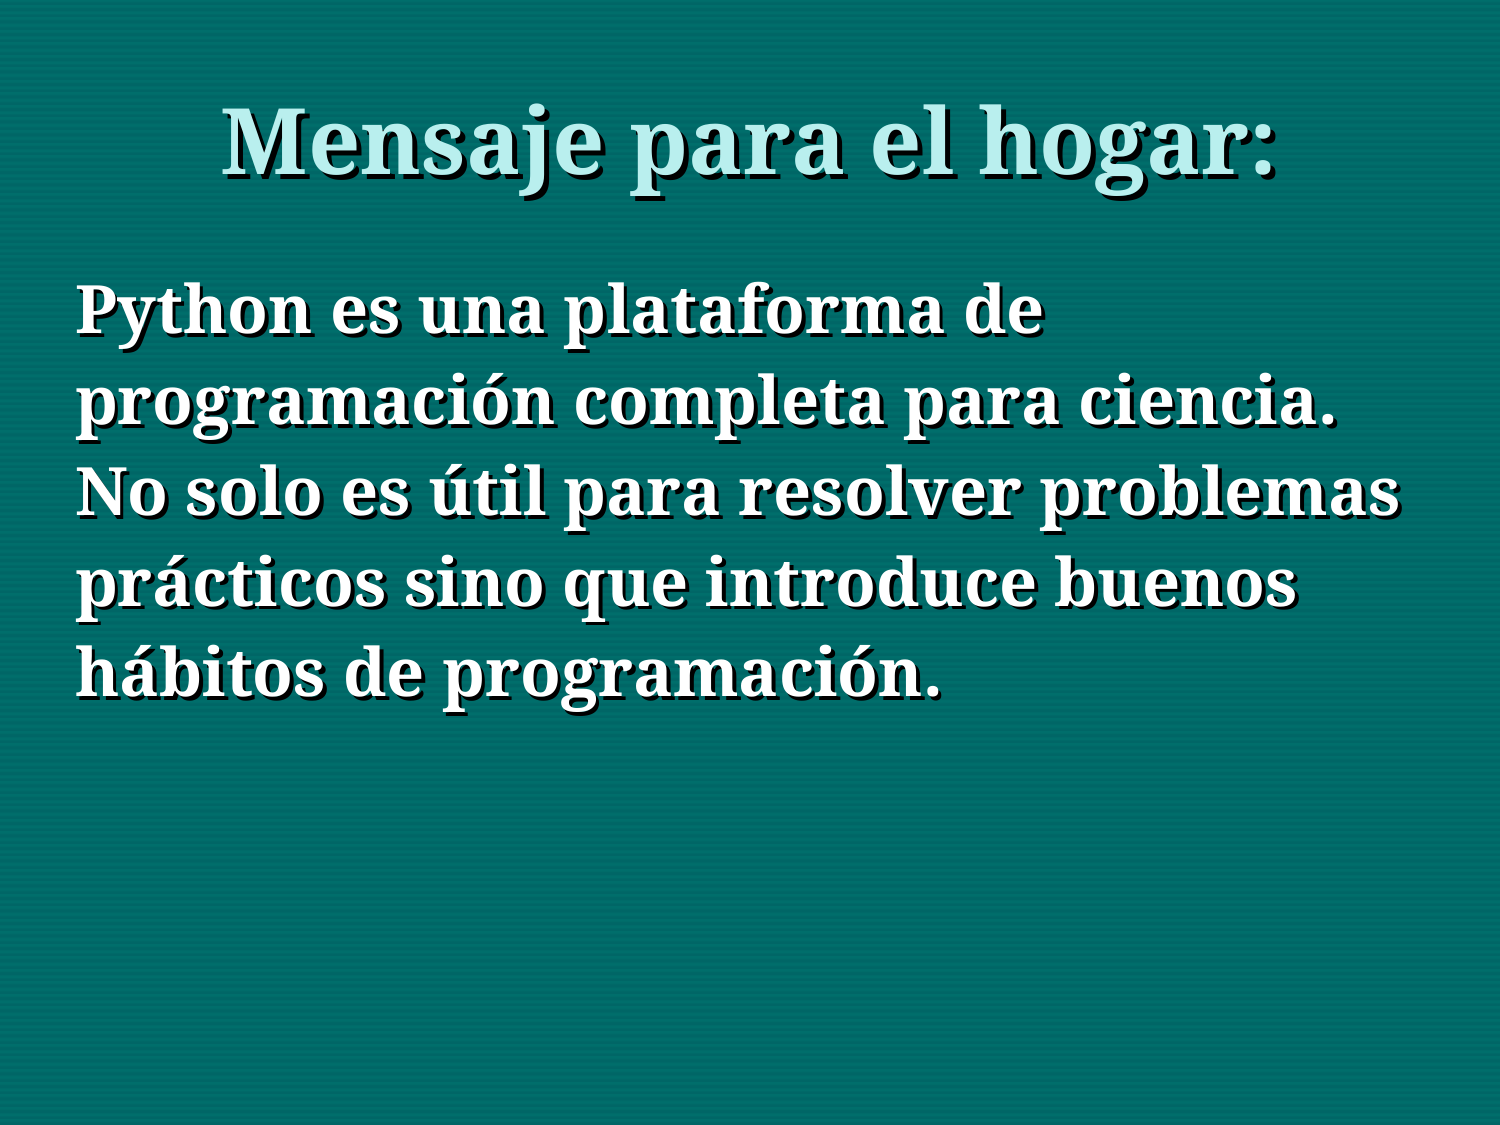

# Mensaje para el hogar:
Python es una plataforma de programación completa para ciencia. No solo es útil para resolver problemas prácticos sino que introduce buenos hábitos de programación.